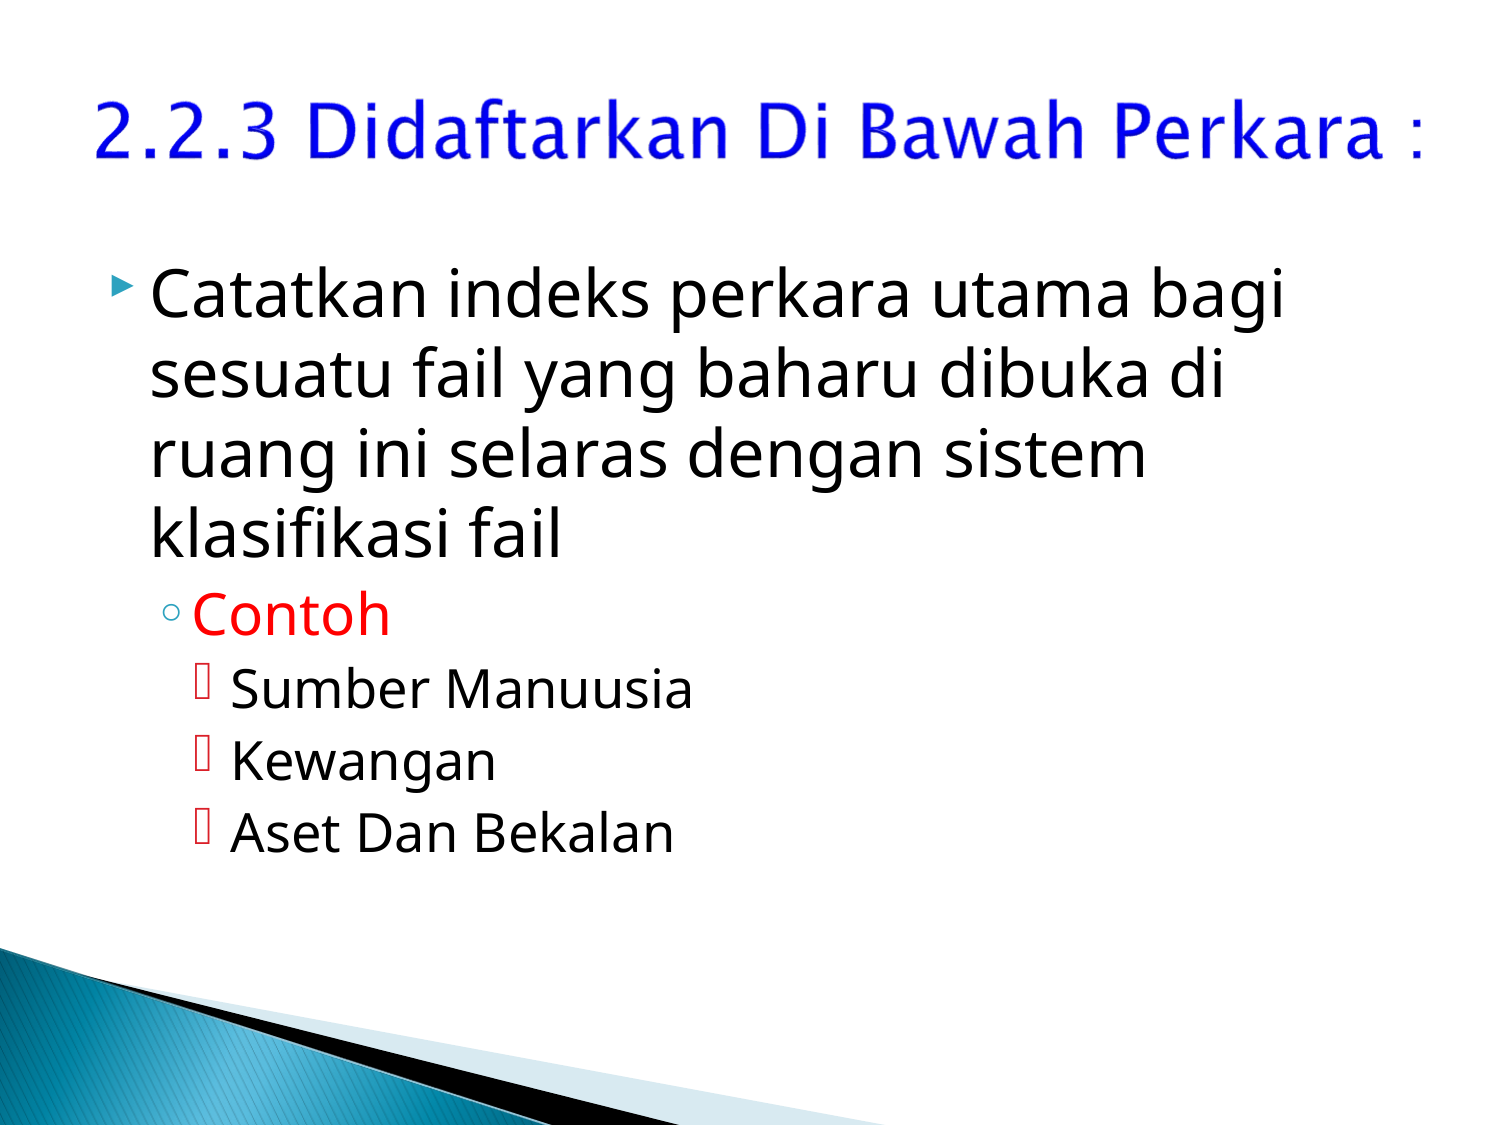

# Catatkan indeks perkara utama bagi sesuatu fail yang baharu dibuka di ruang ini selaras dengan sistem klasifikasi fail
Contoh
Sumber Manuusia
Kewangan
Aset Dan Bekalan